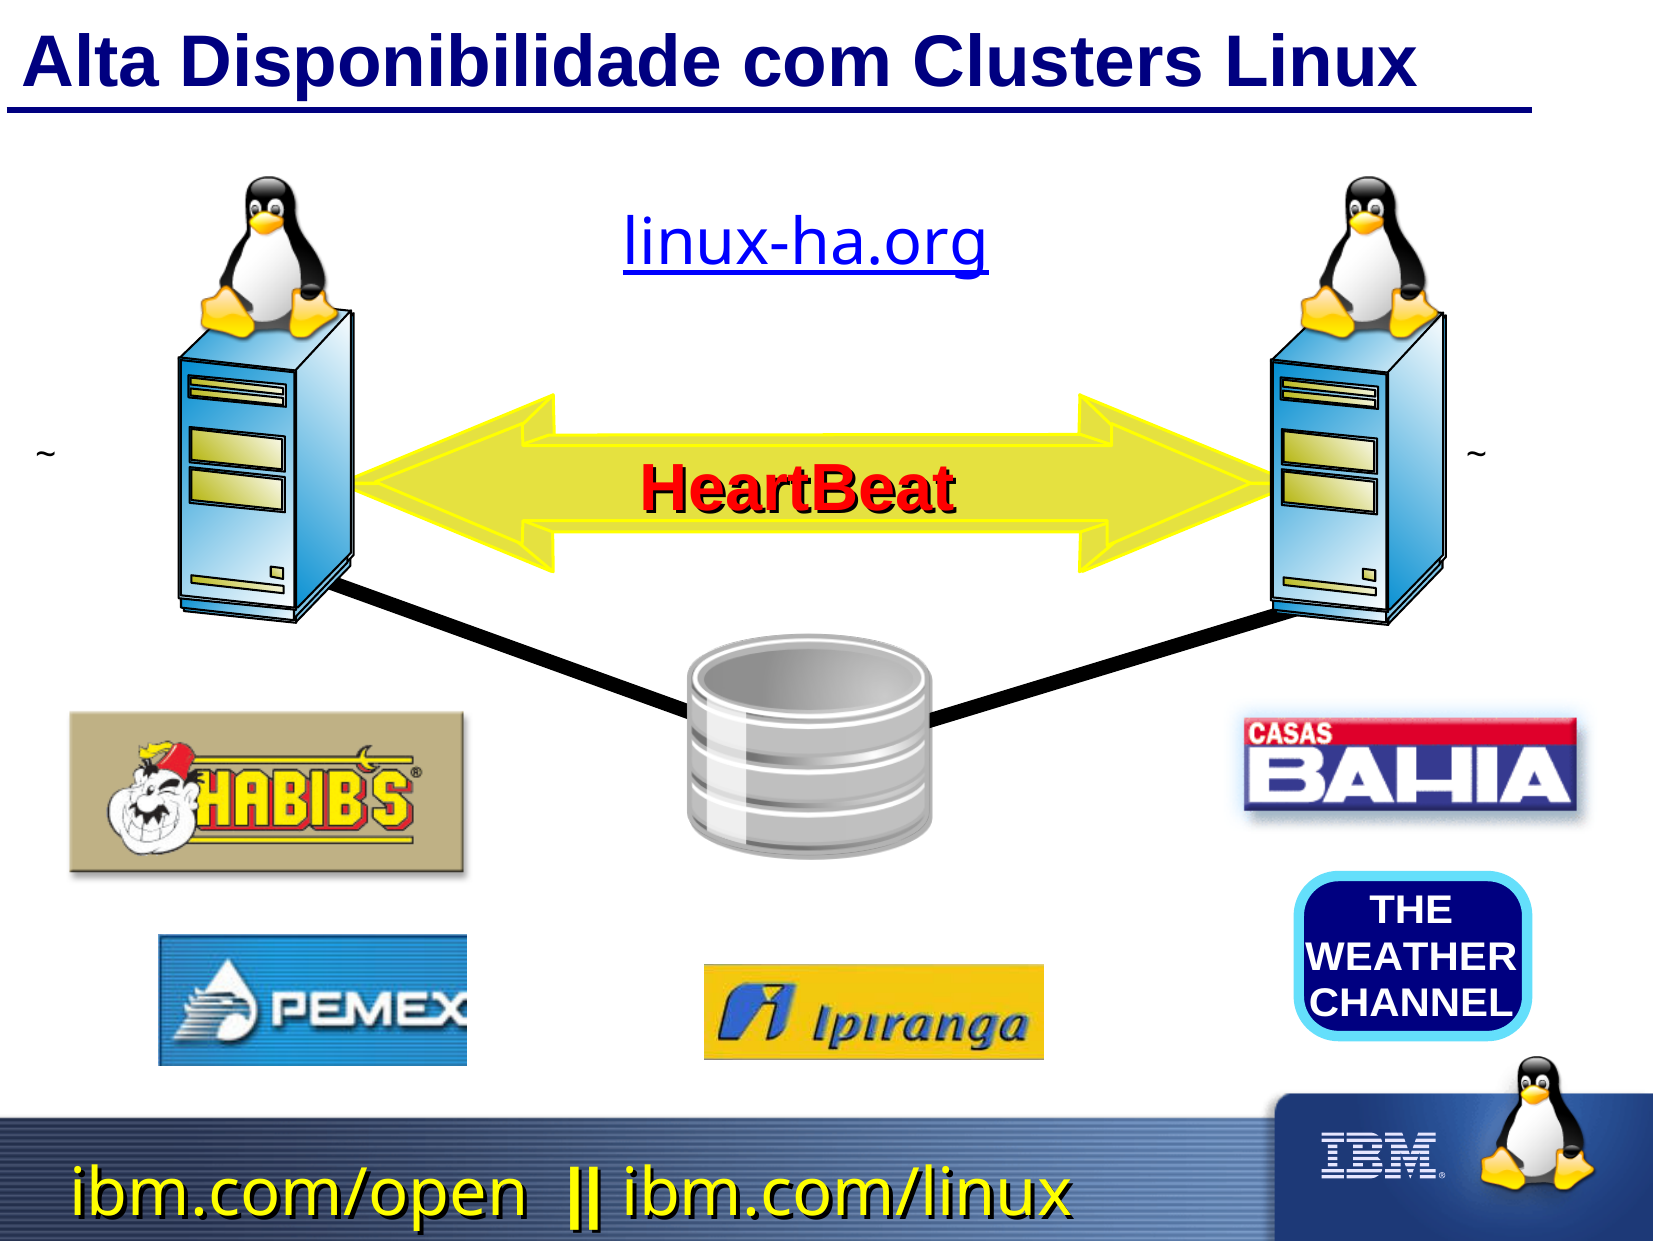

Alta Disponibilidade com Clusters Linux
linux-ha.org
~
~
HeartBeat
THE
WEATHER
CHANNEL